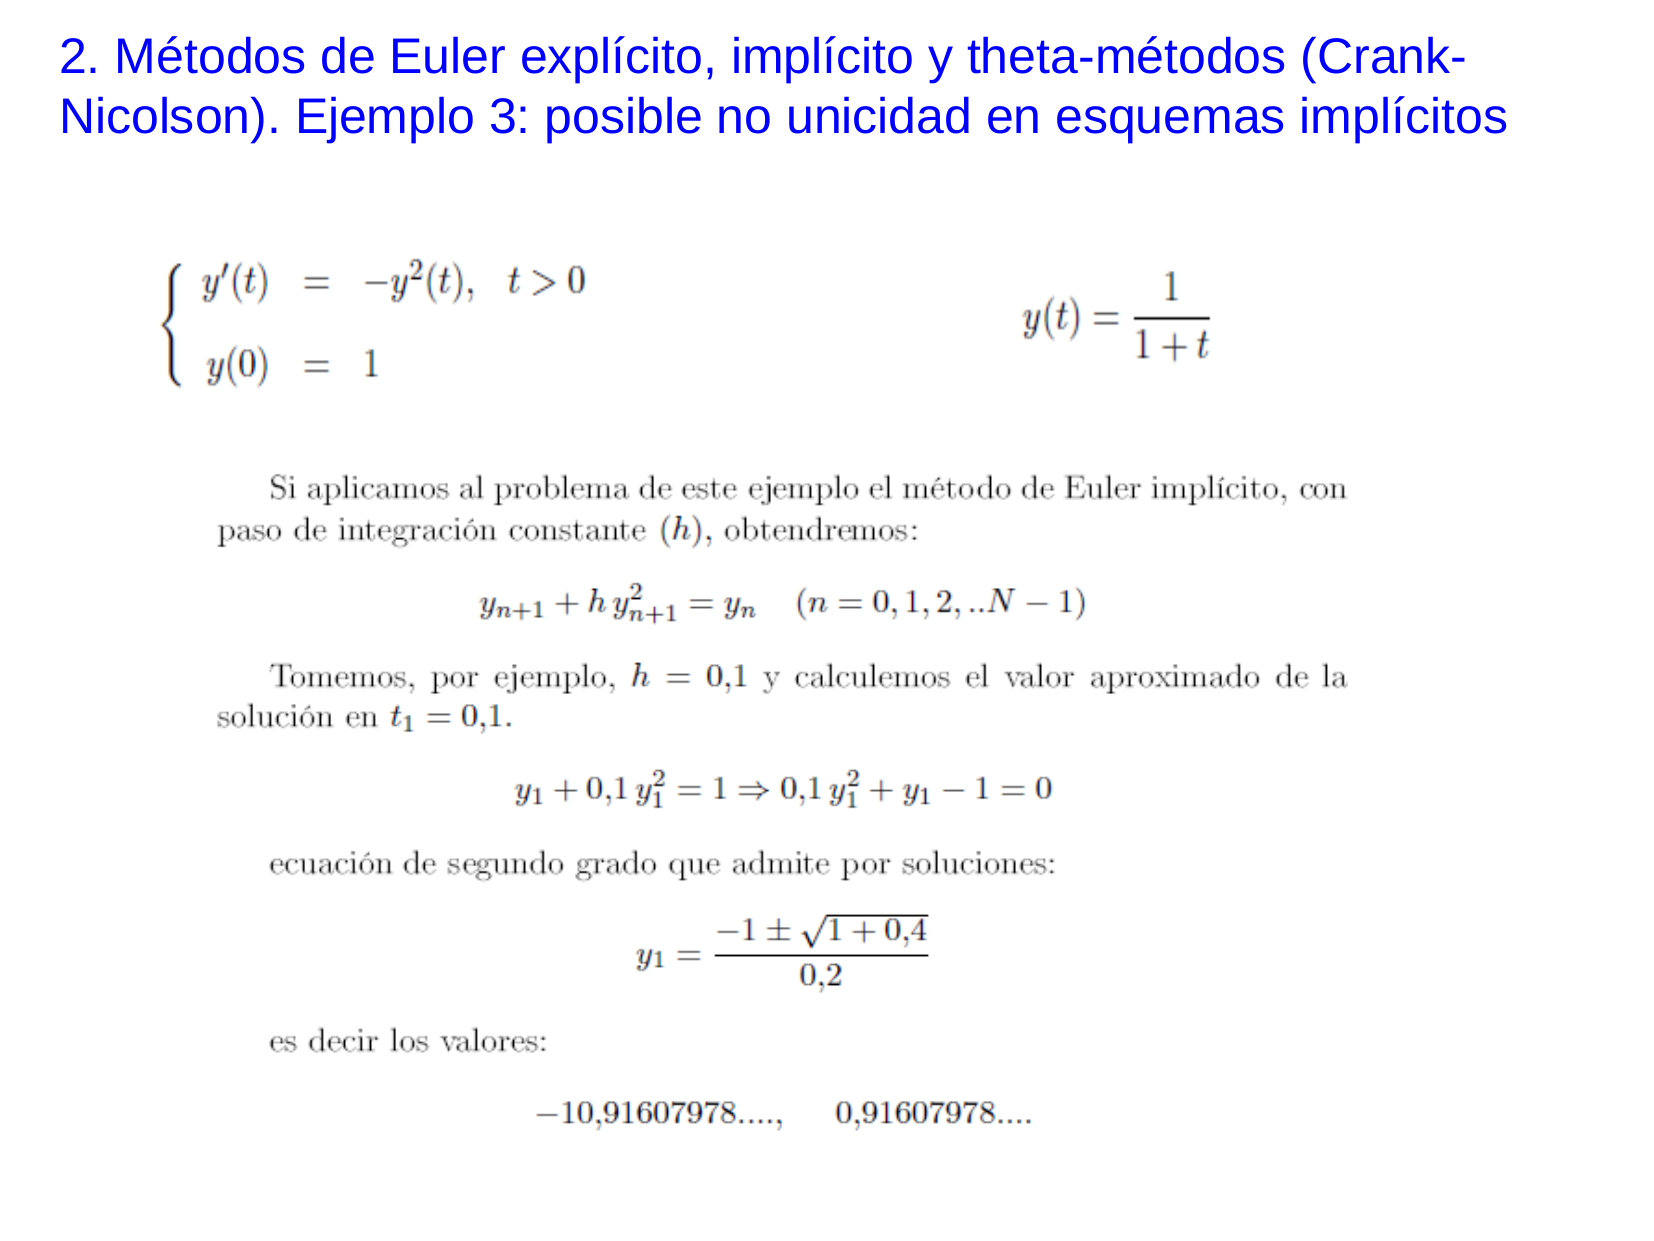

# 2. Métodos de Euler explícito, implícito y theta-métodos (Crank-Nicolson). Ejemplo 3: posible no unicidad en esquemas implícitos